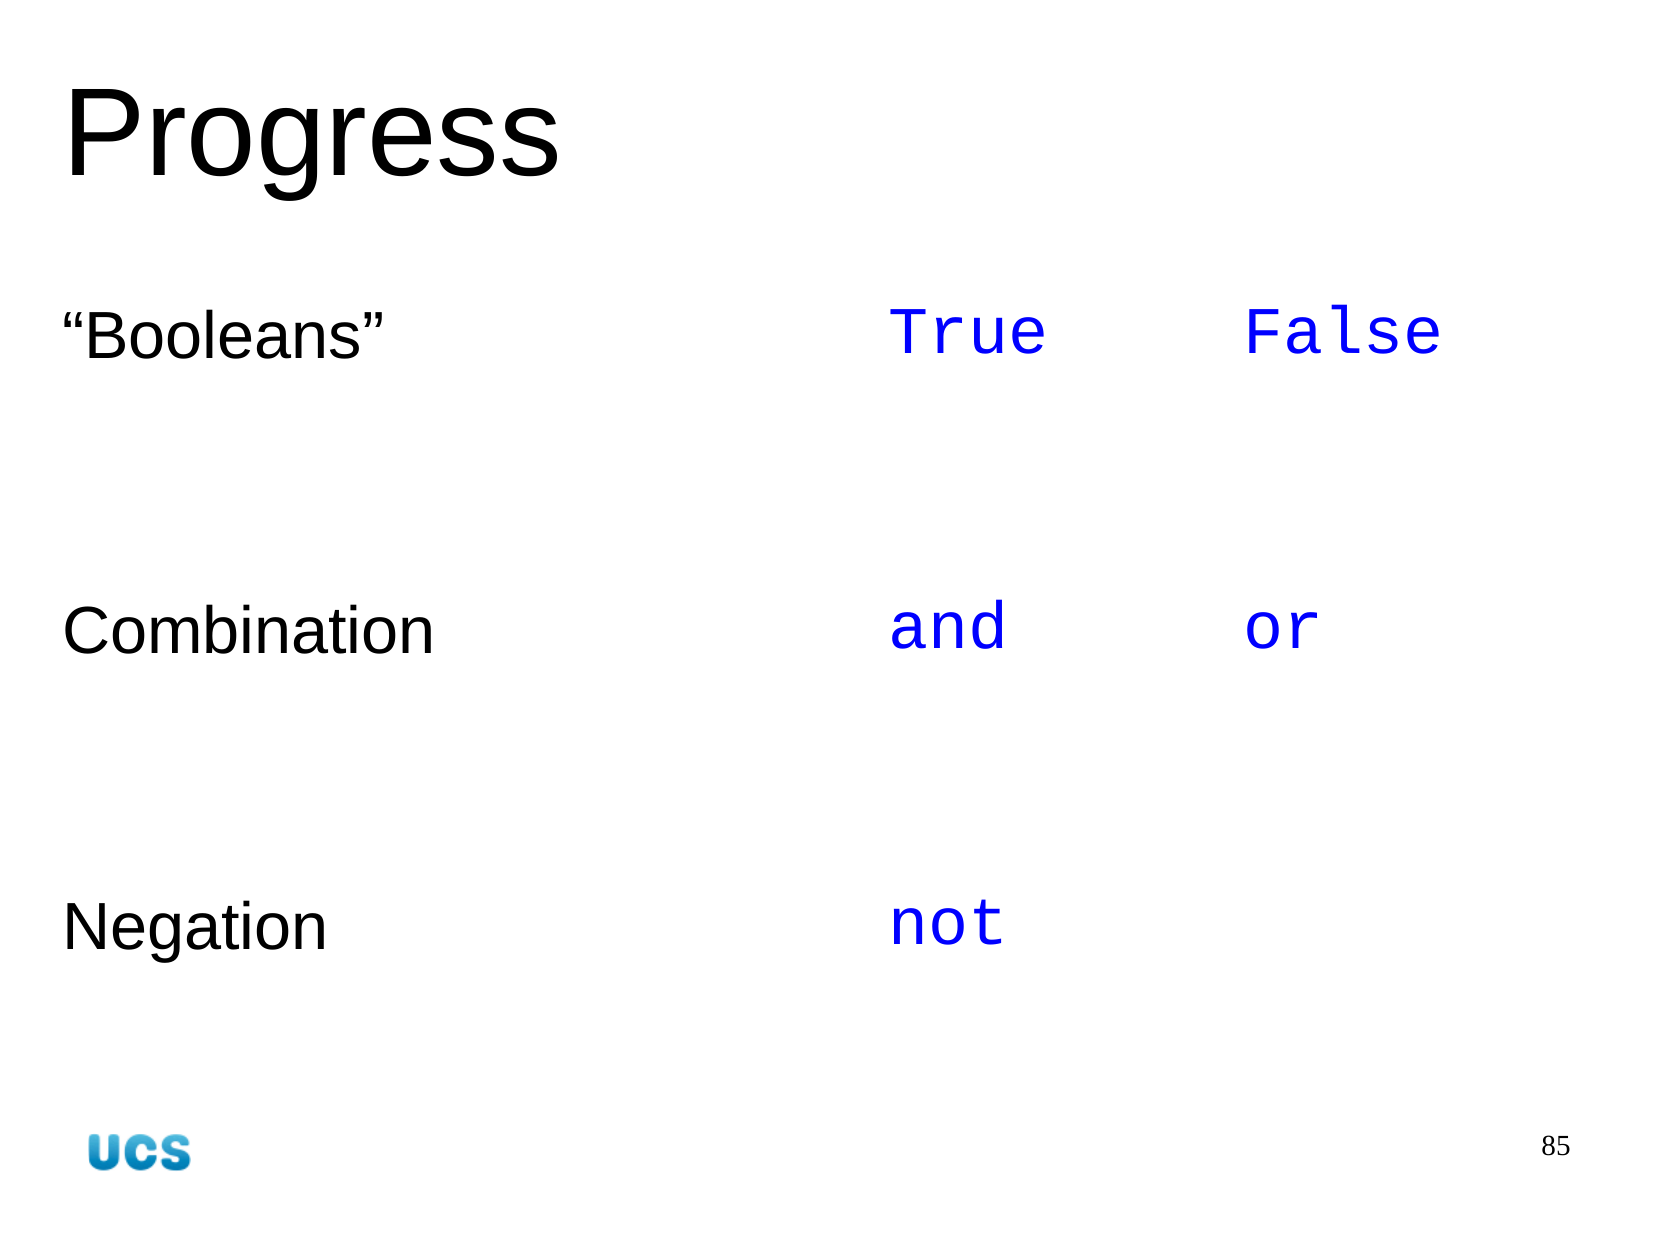

Progress
“Booleans”
True
False
Combination
and
or
Negation
not
85